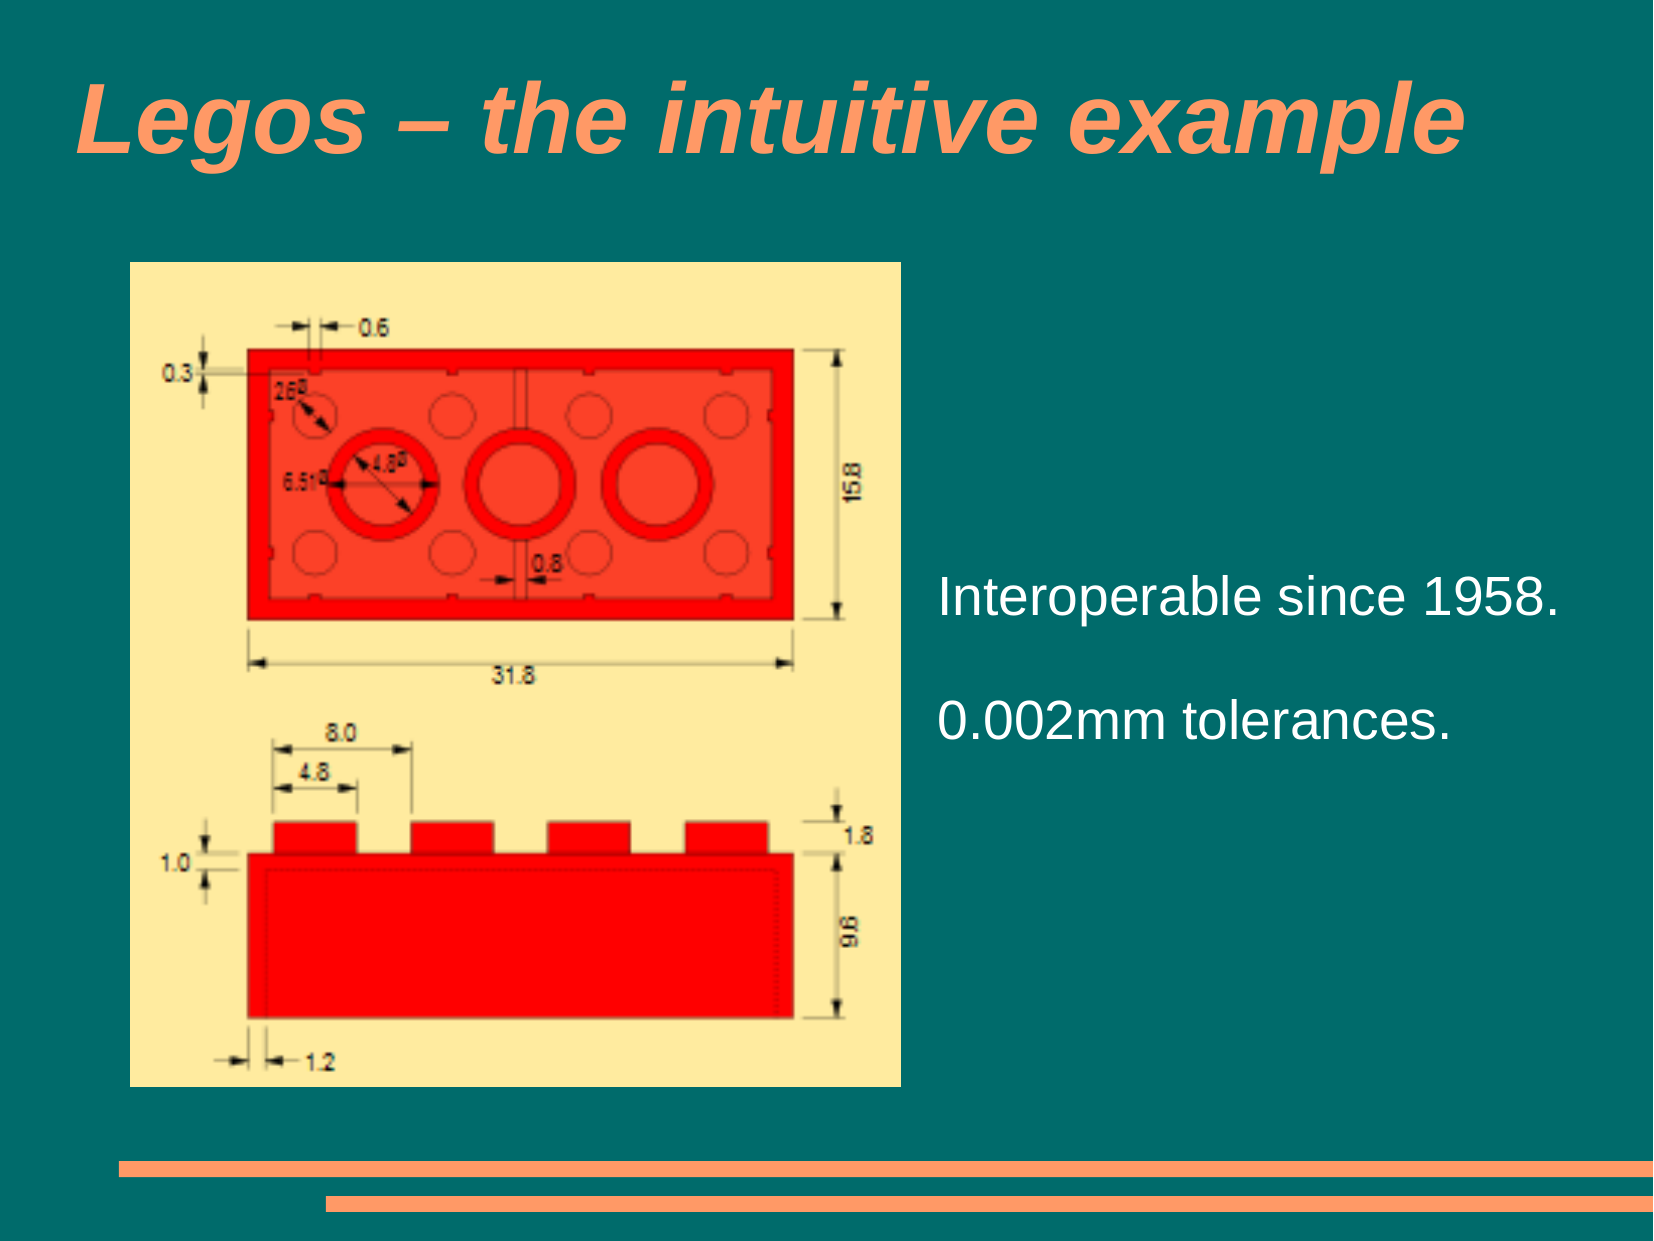

# Legos – the intuitive example
Interoperable since 1958.
0.002mm tolerances.